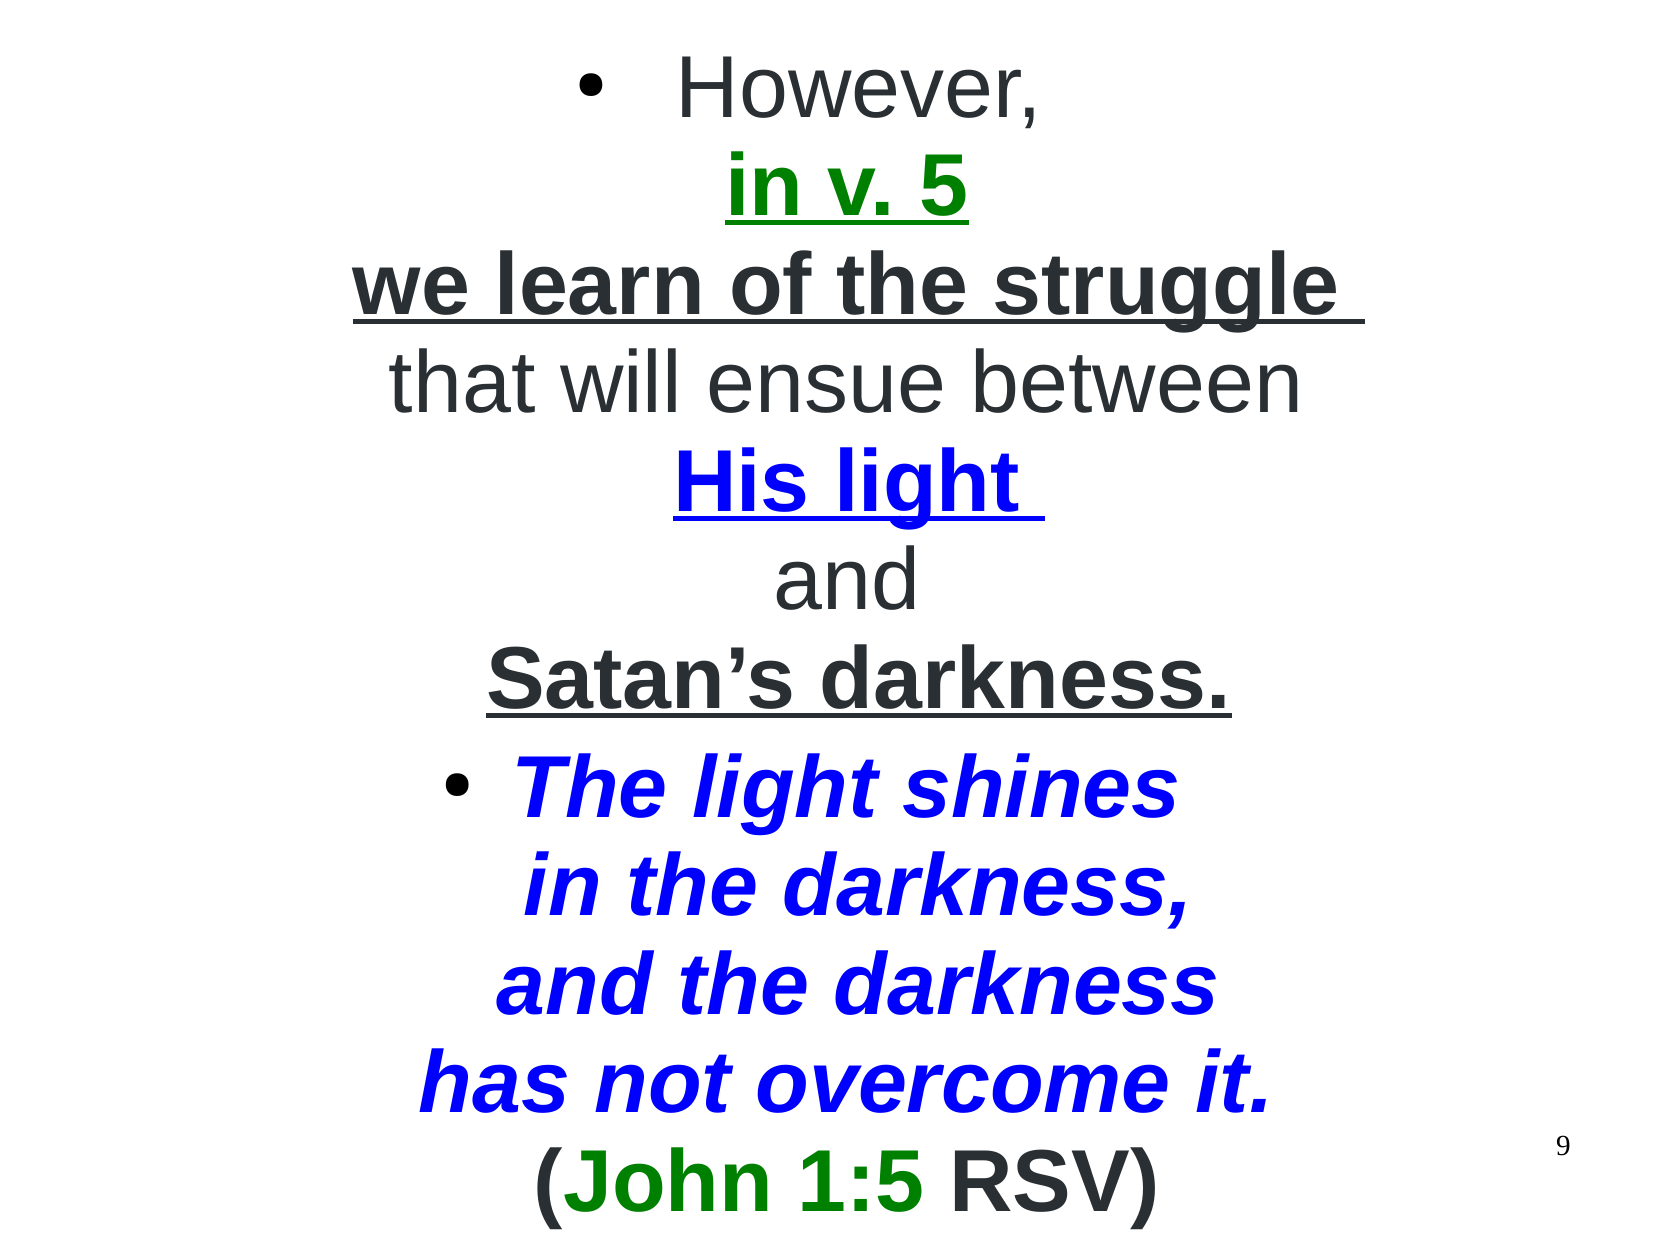

# However, in v. 5 we learn of the struggle that will ensue between His light and Satan’s darkness.
The light shines
in the darkness,
 and the darkness
has not overcome it.
(John 1:5 RSV)
9